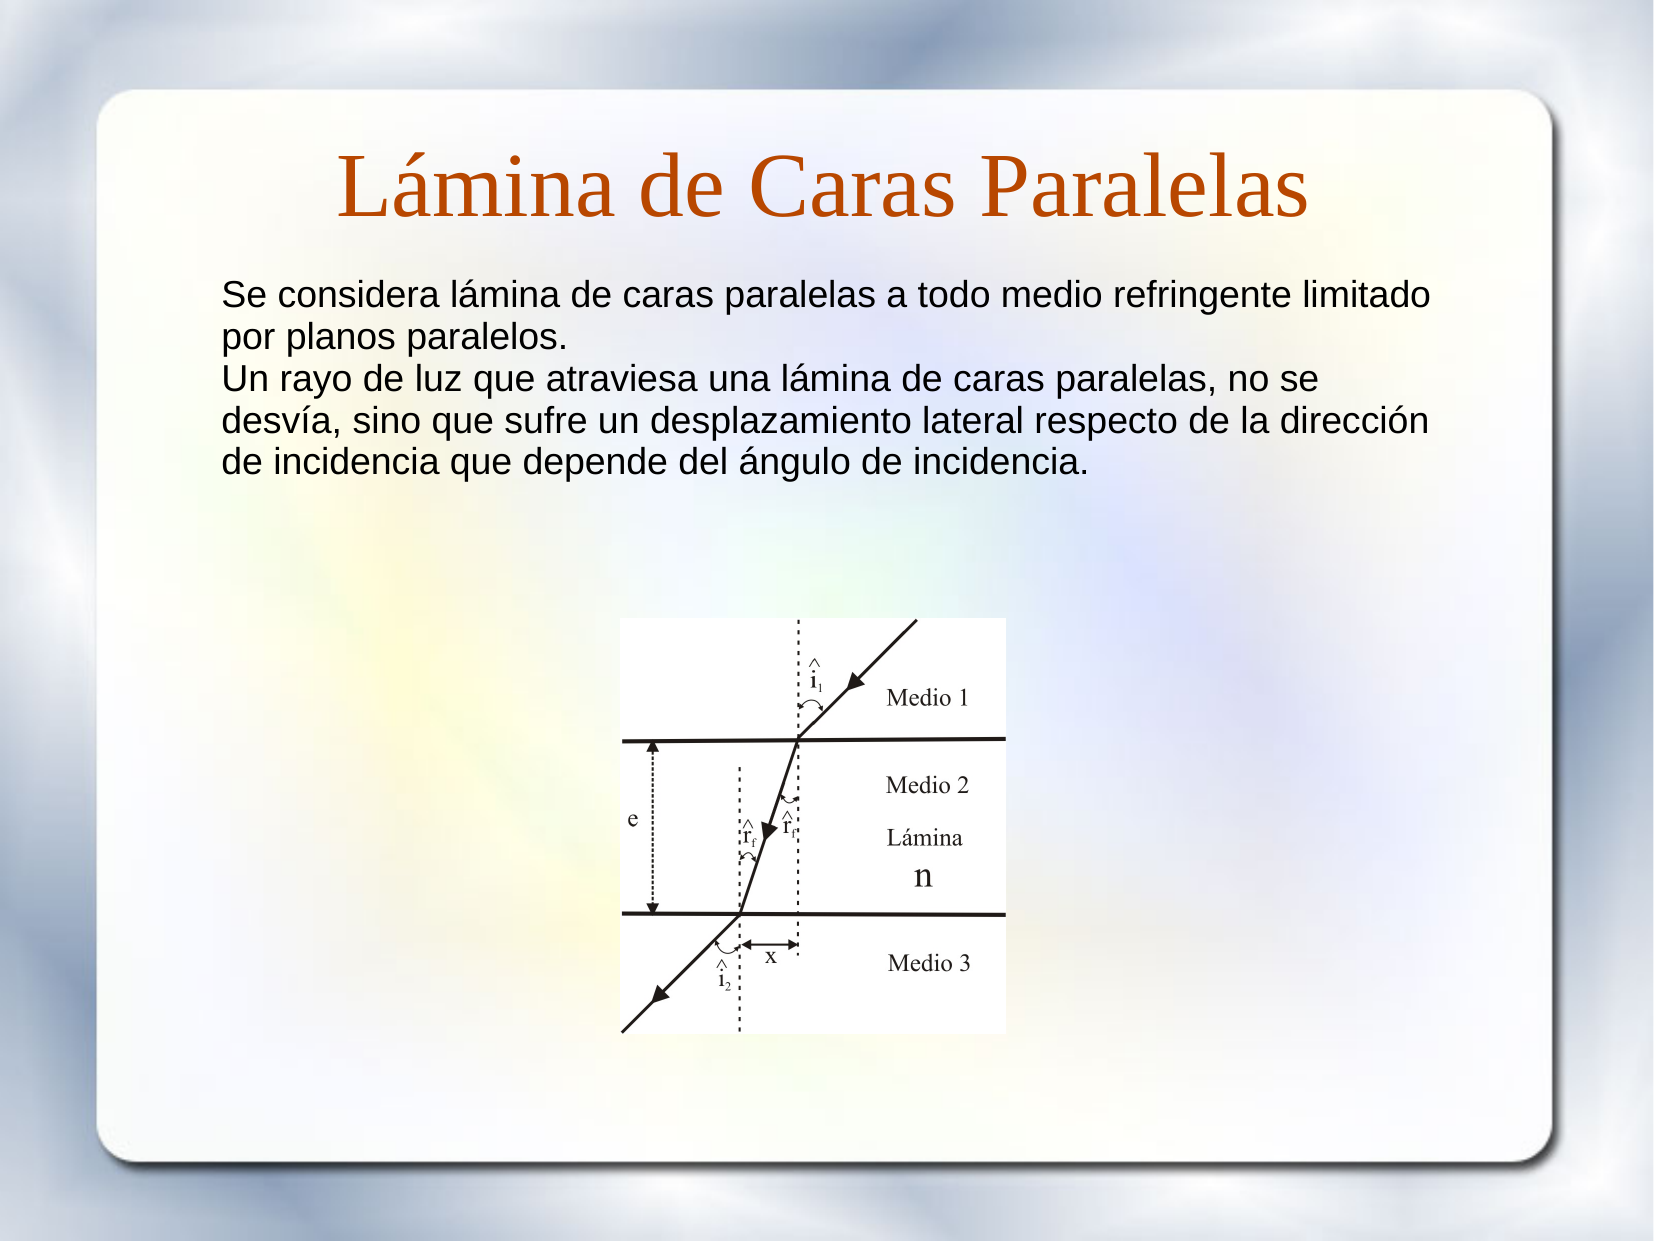

# Lámina de Caras Paralelas
Se considera lámina de caras paralelas a todo medio refringente limitado por planos paralelos.
Un rayo de luz que atraviesa una lámina de caras paralelas, no se desvía, sino que sufre un desplazamiento lateral respecto de la dirección de incidencia que depende del ángulo de incidencia.